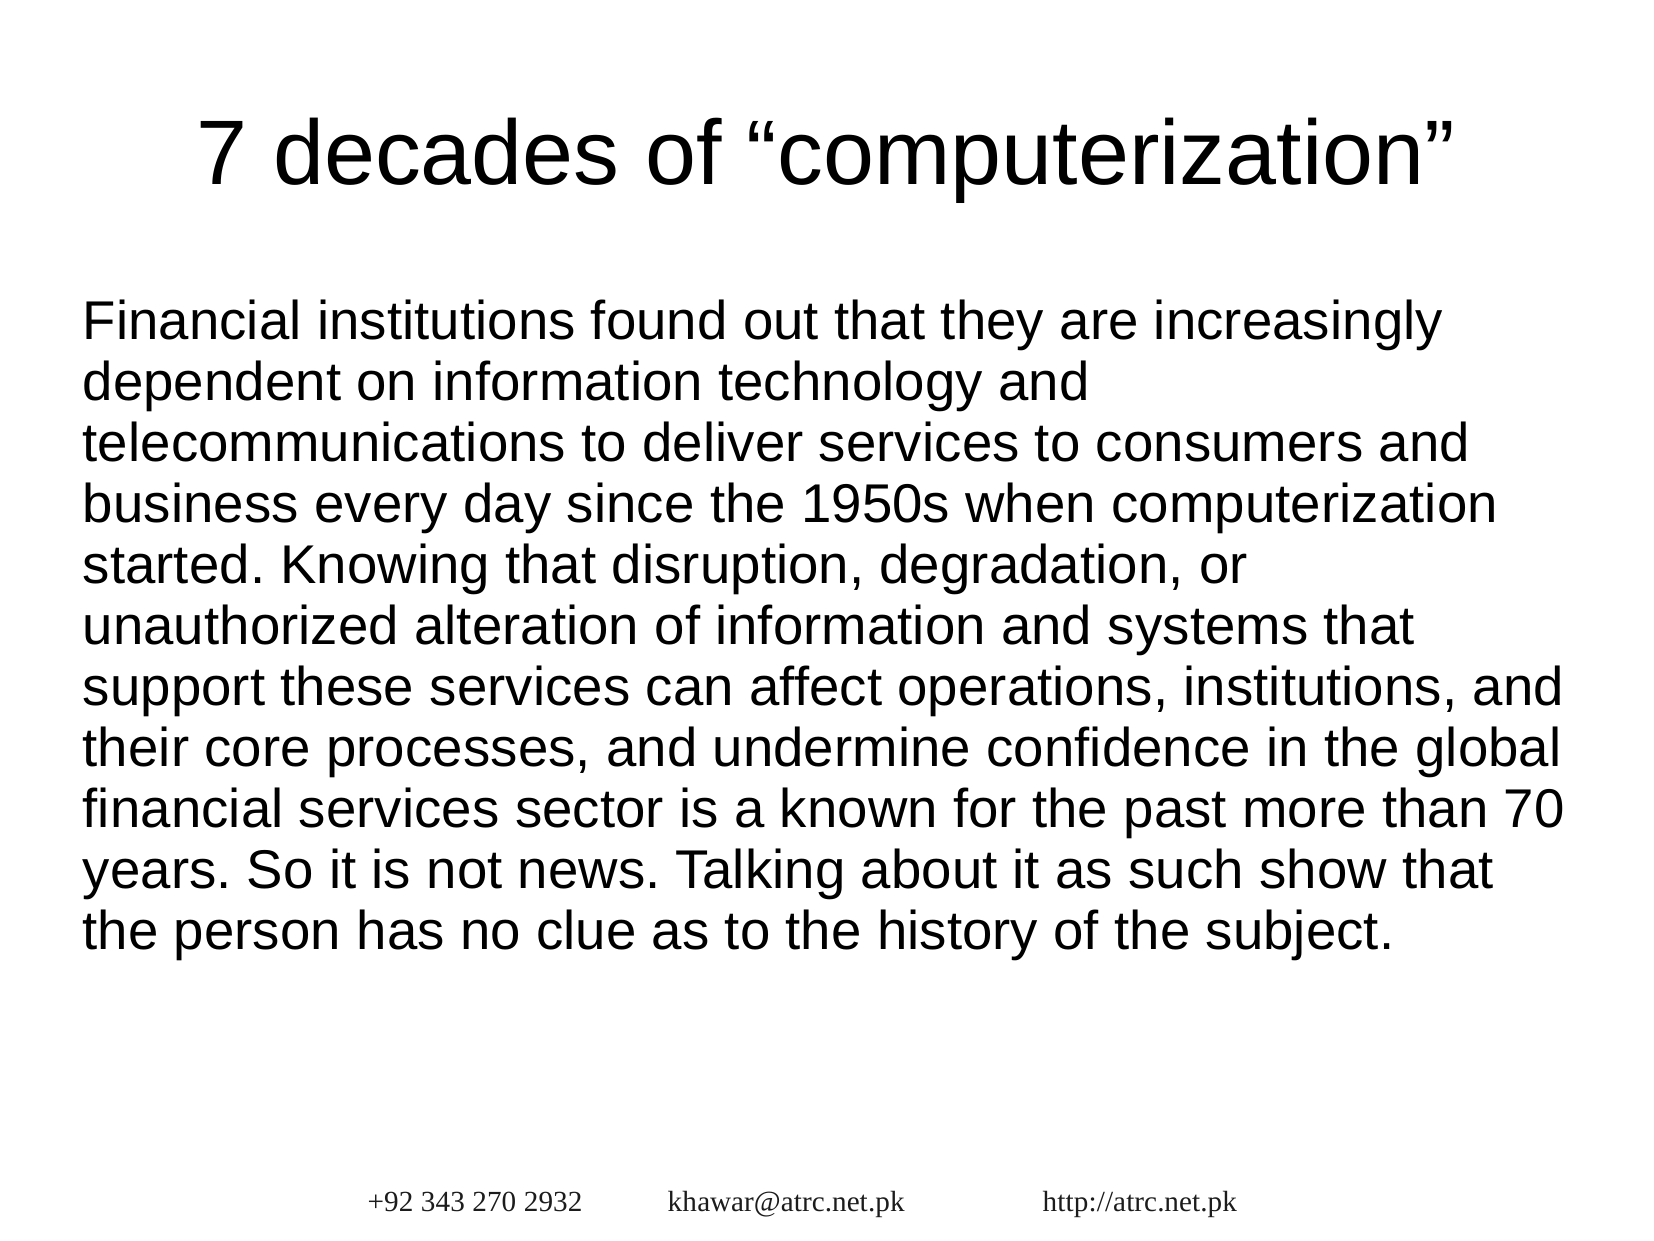

# 7 decades of “computerization”
Financial institutions found out that they are increasingly dependent on information technology and telecommunications to deliver services to consumers and business every day since the 1950s when computerization started. Knowing that disruption, degradation, or unauthorized alteration of information and systems that support these services can affect operations, institutions, and their core processes, and undermine confidence in the global financial services sector is a known for the past more than 70 years. So it is not news. Talking about it as such show that the person has no clue as to the history of the subject.